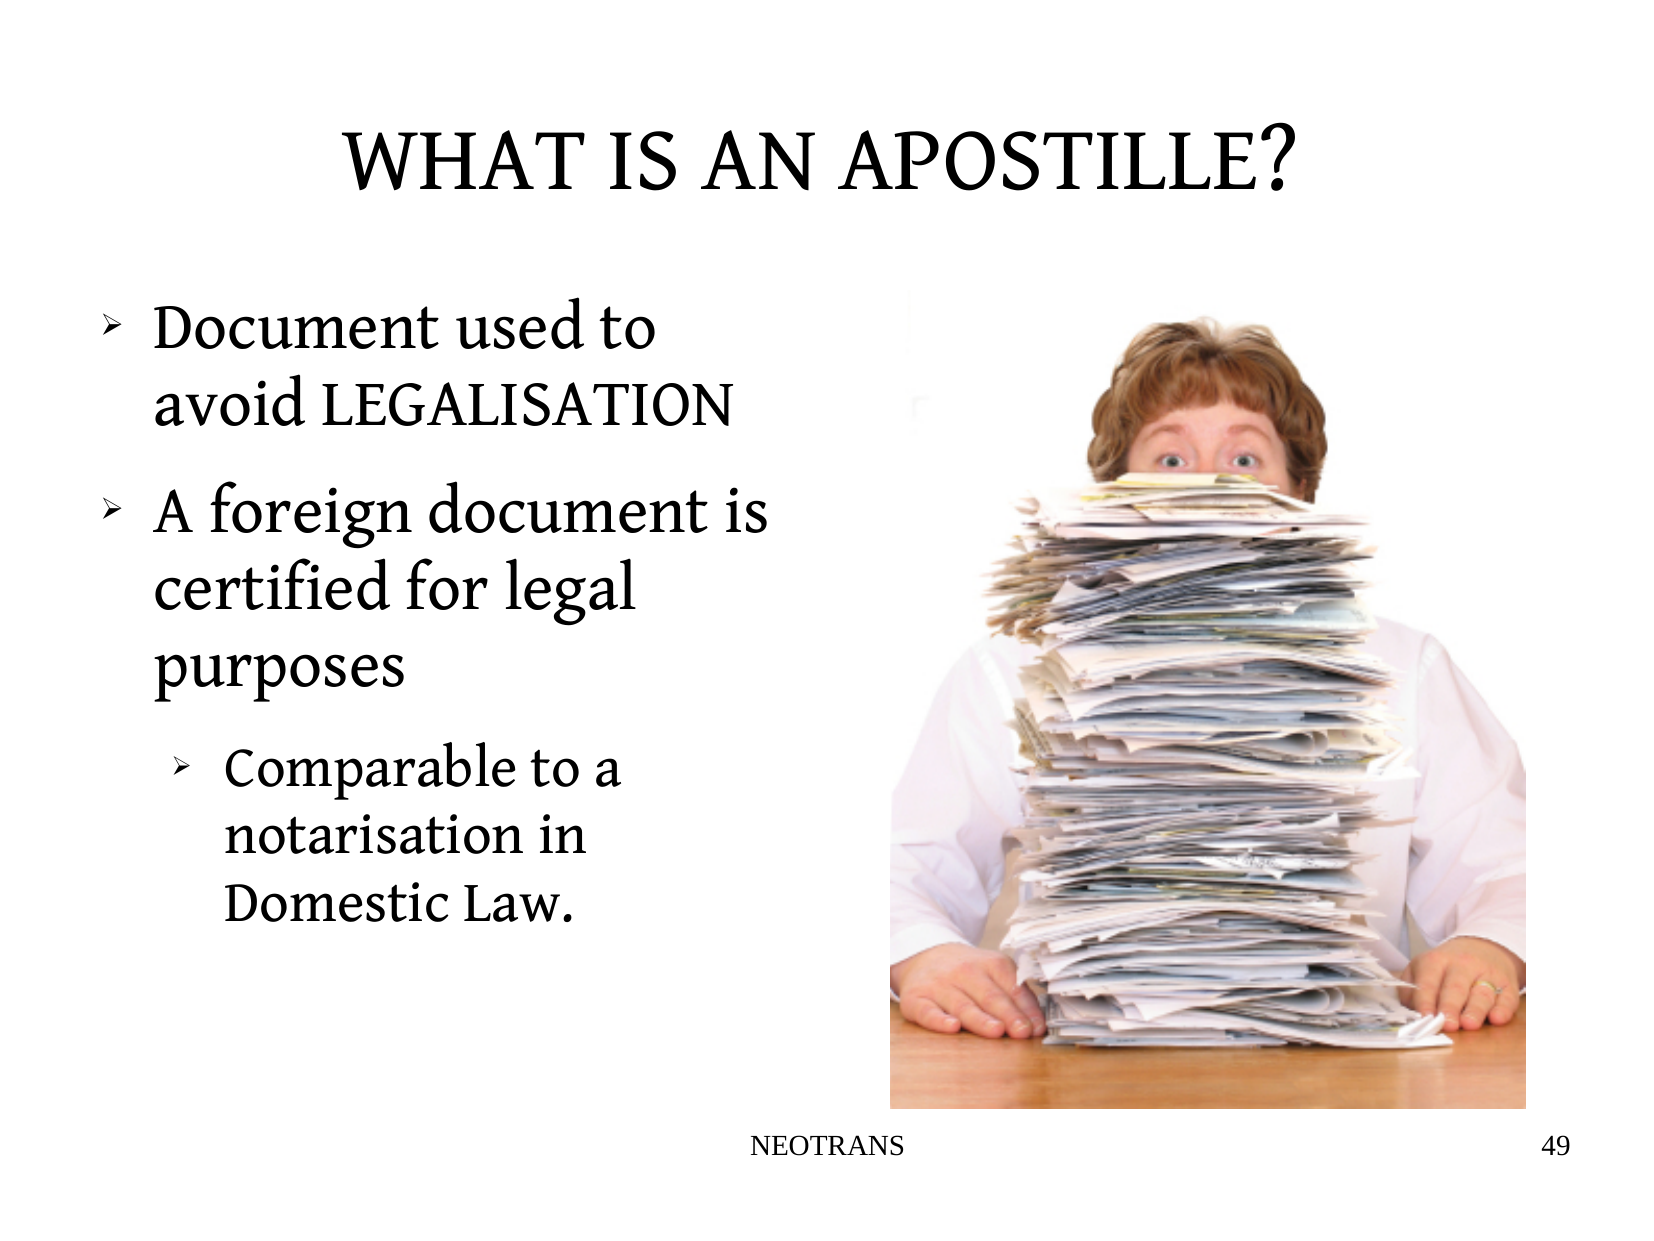

# WHAT IS AN APOSTILLE?
Document used to avoid LEGALISATION
A foreign document is certified for legal purposes
Comparable to a notarisation in Domestic Law.
NEOTRANS
49